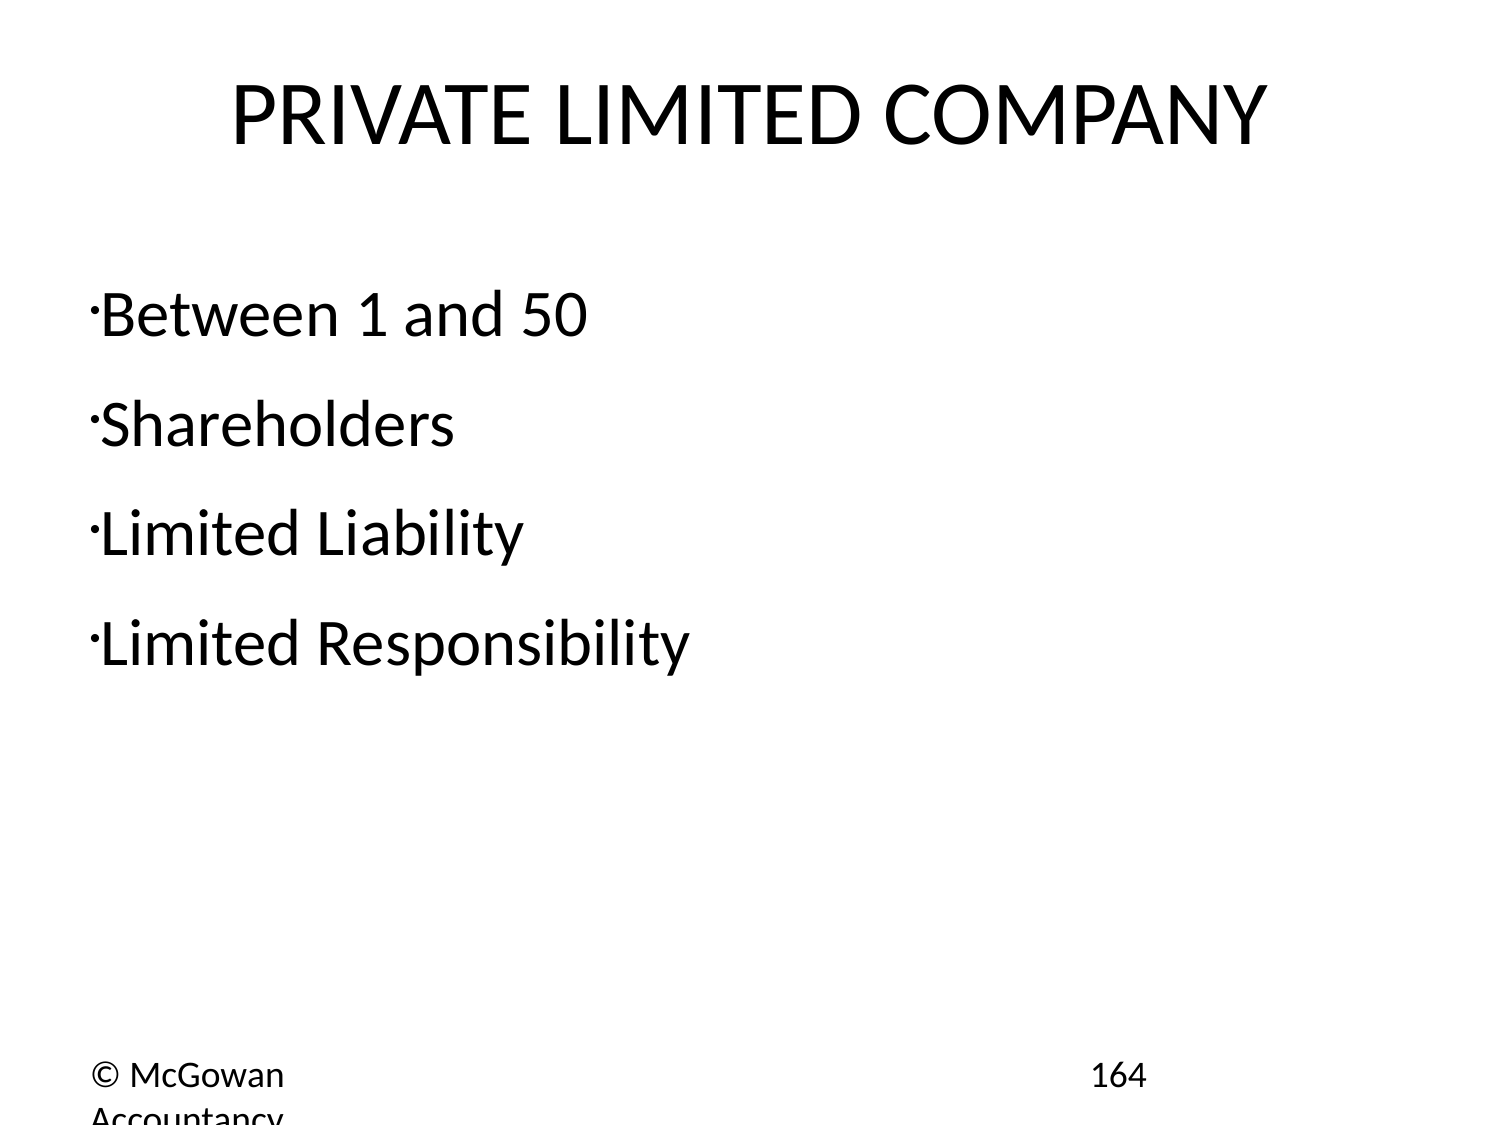

# PRIVATE LIMITED COMPANY
Between 1 and 50
Shareholders
Limited Liability
Limited Responsibility
© McGowan Accountancy Services
164